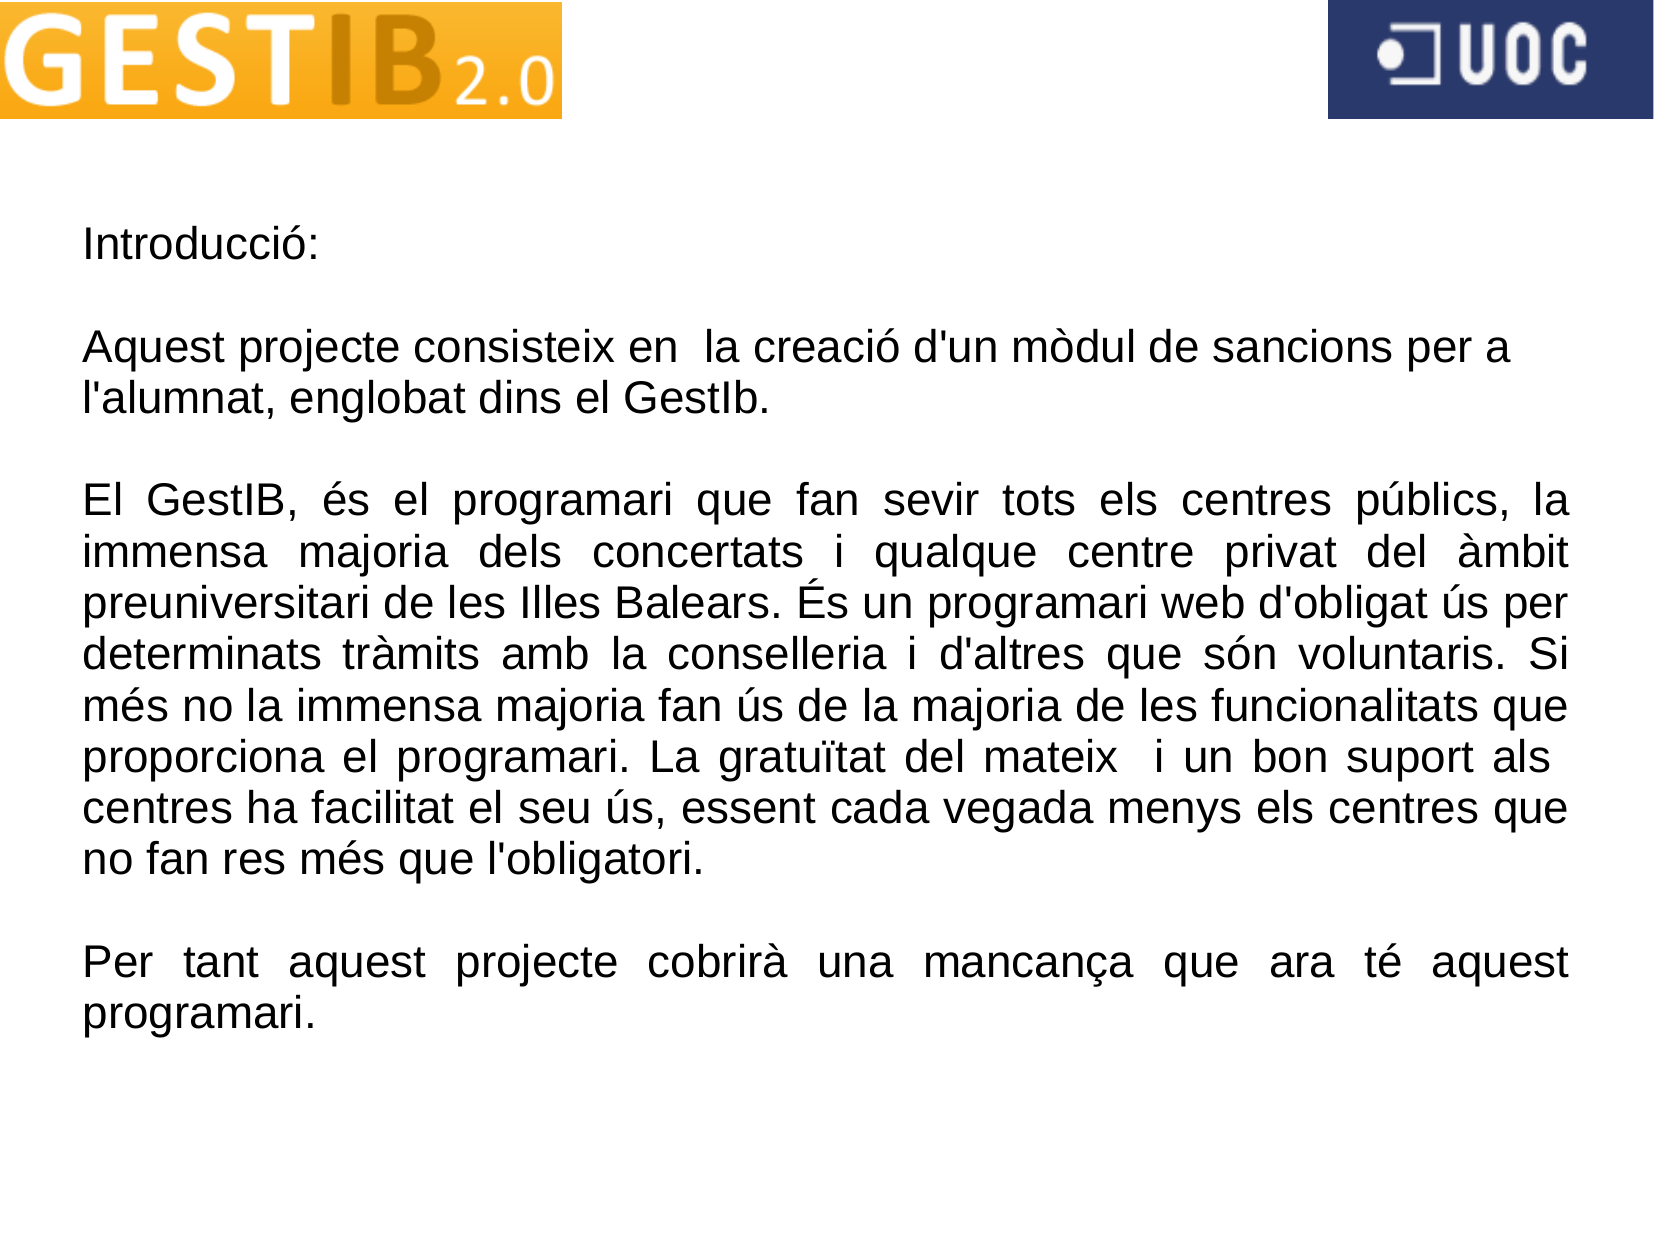

# Introducció:
Aquest projecte consisteix en la creació d'un mòdul de sancions per a l'alumnat, englobat dins el GestIb.
El GestIB, és el programari que fan sevir tots els centres públics, la immensa majoria dels concertats i qualque centre privat del àmbit preuniversitari de les Illes Balears. És un programari web d'obligat ús per determinats tràmits amb la conselleria i d'altres que són voluntaris. Si més no la immensa majoria fan ús de la majoria de les funcionalitats que proporciona el programari. La gratuïtat del mateix i un bon suport als centres ha facilitat el seu ús, essent cada vegada menys els centres que no fan res més que l'obligatori.
Per tant aquest projecte cobrirà una mancança que ara té aquest programari.